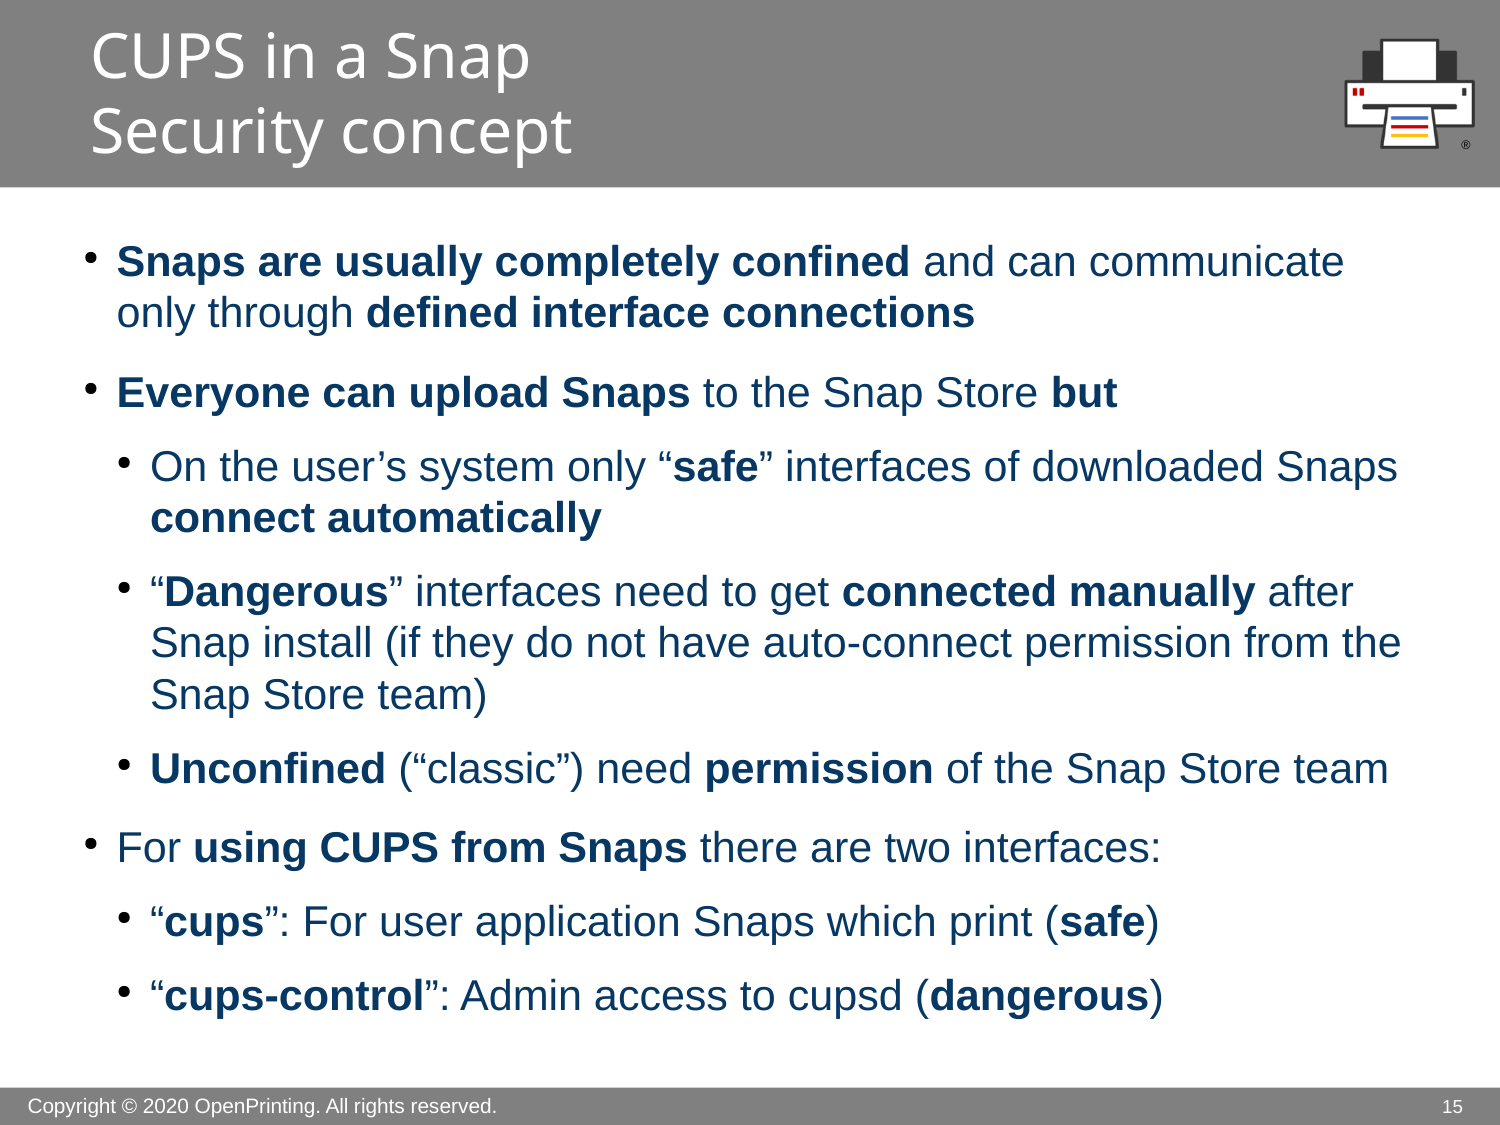

CUPS in a Snap
Security concept
# Snaps are usually completely confined and can communicate only through defined interface connections
Everyone can upload Snaps to the Snap Store but
On the user’s system only “safe” interfaces of downloaded Snaps connect automatically
“Dangerous” interfaces need to get connected manually after Snap install (if they do not have auto-connect permission from the Snap Store team)
Unconfined (“classic”) need permission of the Snap Store team
For using CUPS from Snaps there are two interfaces:
“cups”: For user application Snaps which print (safe)
“cups-control”: Admin access to cupsd (dangerous)